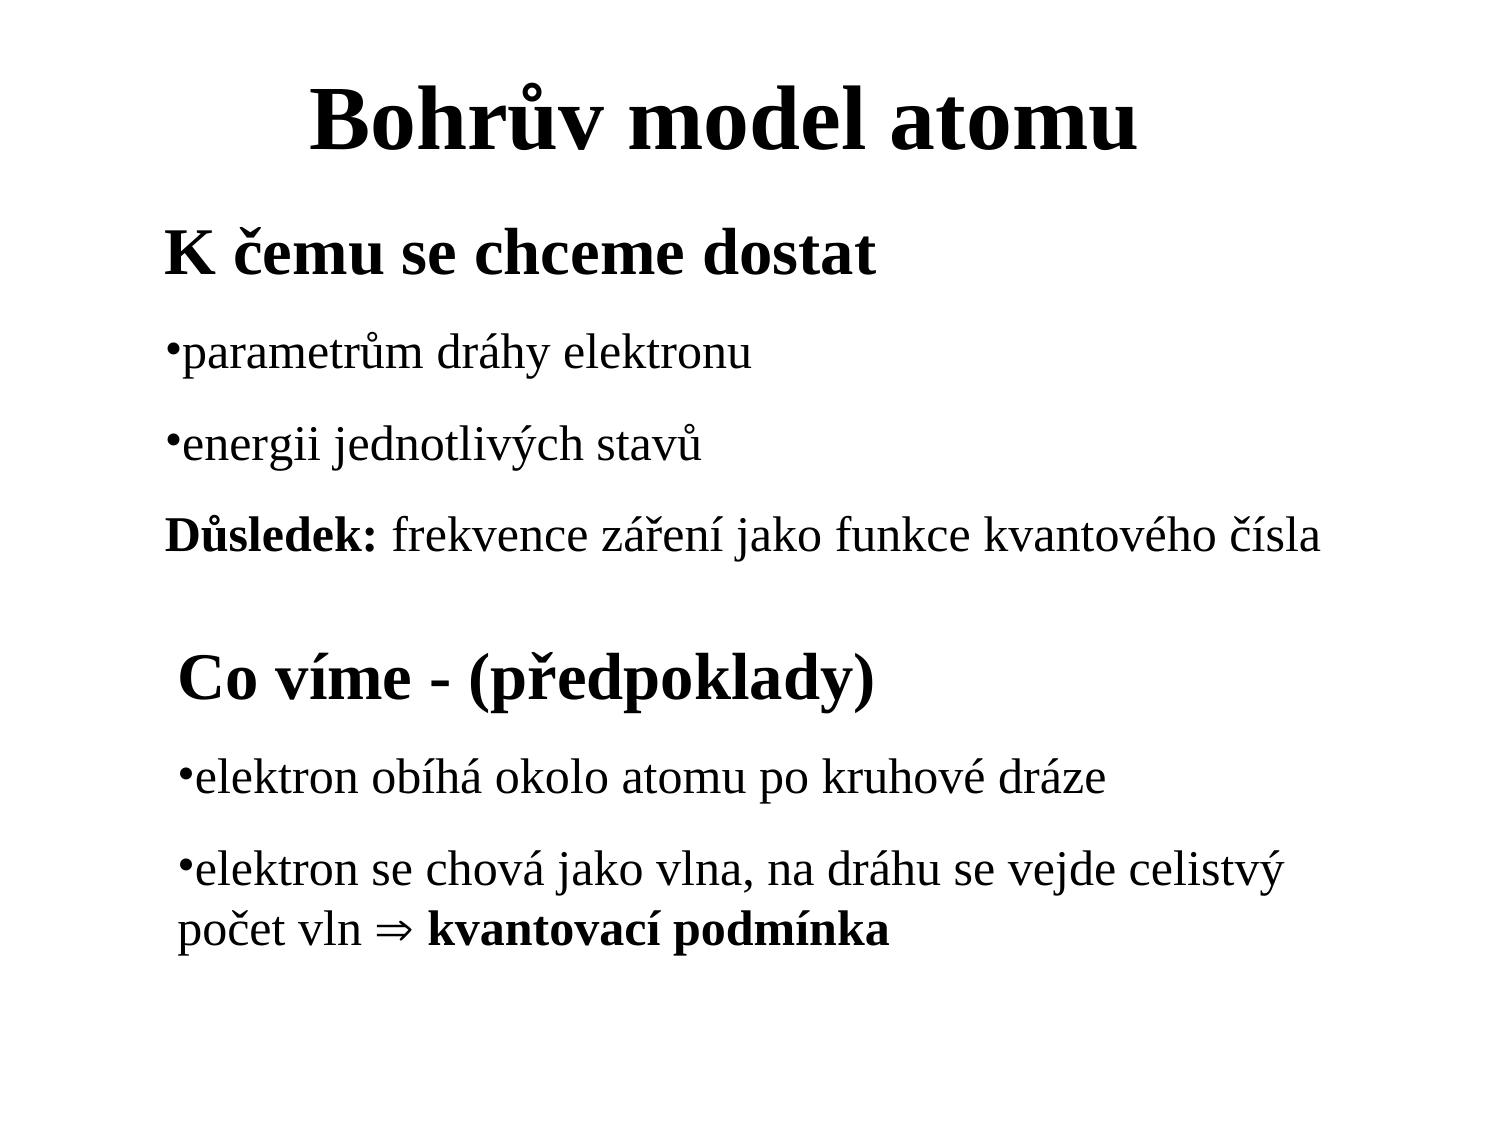

Bohrův model atomu
K čemu se chceme dostat
parametrům dráhy elektronu
energii jednotlivých stavů
Důsledek: frekvence záření jako funkce kvantového čísla
Co víme - (předpoklady)
elektron obíhá okolo atomu po kruhové dráze
elektron se chová jako vlna, na dráhu se vejde celistvý počet vln  kvantovací podmínka